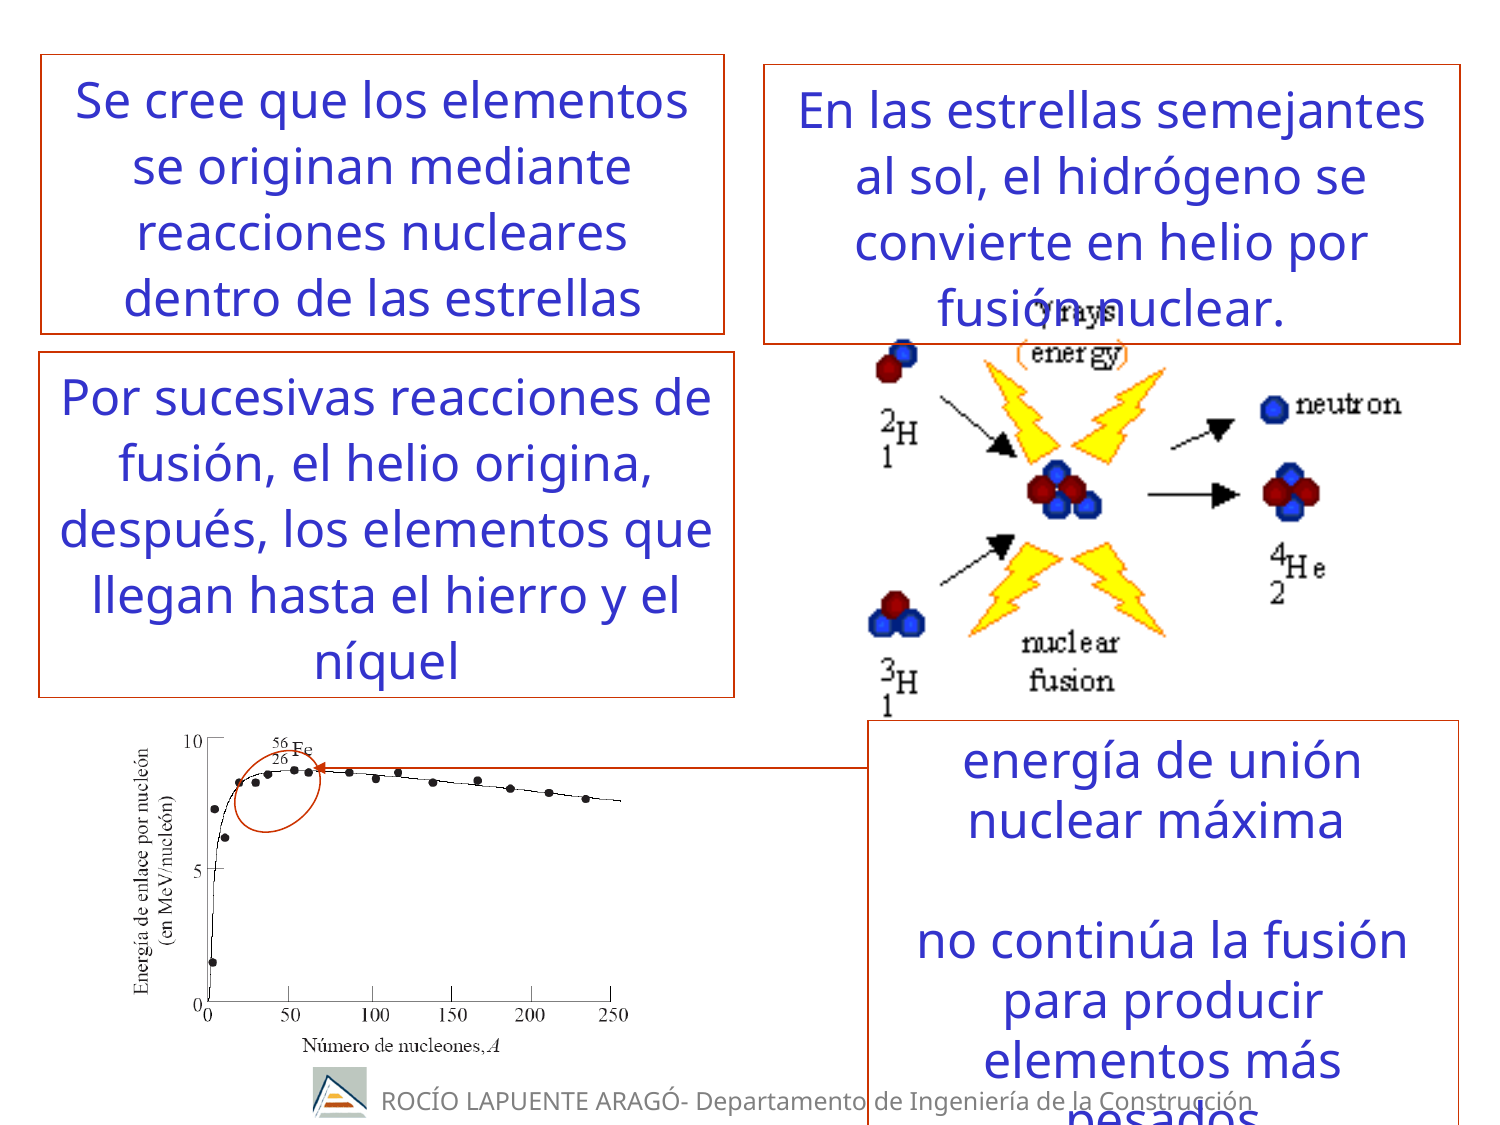

Se cree que los elementos se originan mediante reacciones nucleares dentro de las estrellas
En las estrellas semejantes al sol, el hidrógeno se convierte en helio por fusión nuclear.
Por sucesivas reacciones de fusión, el helio origina, después, los elementos que llegan hasta el hierro y el níquel
energía de unión nuclear máxima
no continúa la fusión para producir elementos más pesados